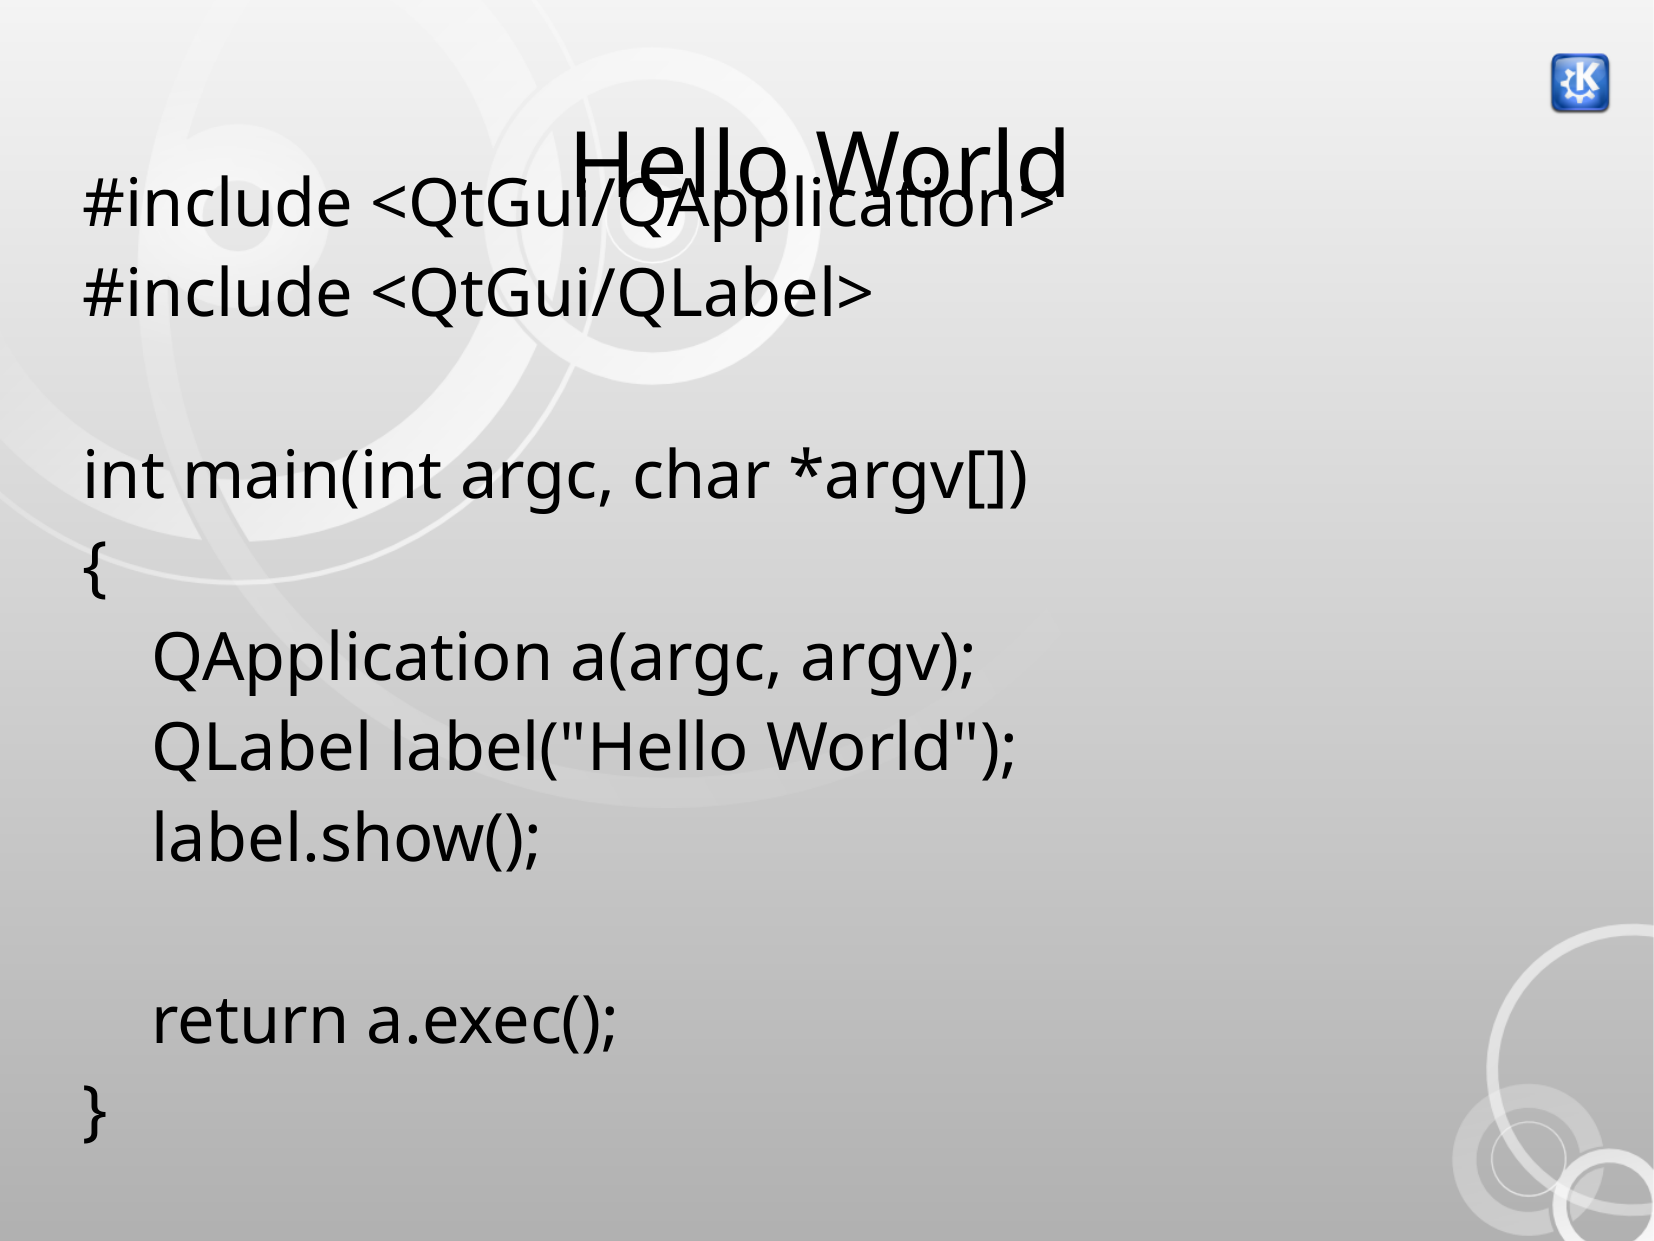

# Hello World
#include <QtGui/QApplication>
#include <QtGui/QLabel>
int main(int argc, char *argv[])
{
 QApplication a(argc, argv);
 QLabel label("Hello World");
 label.show();
 return a.exec();
}